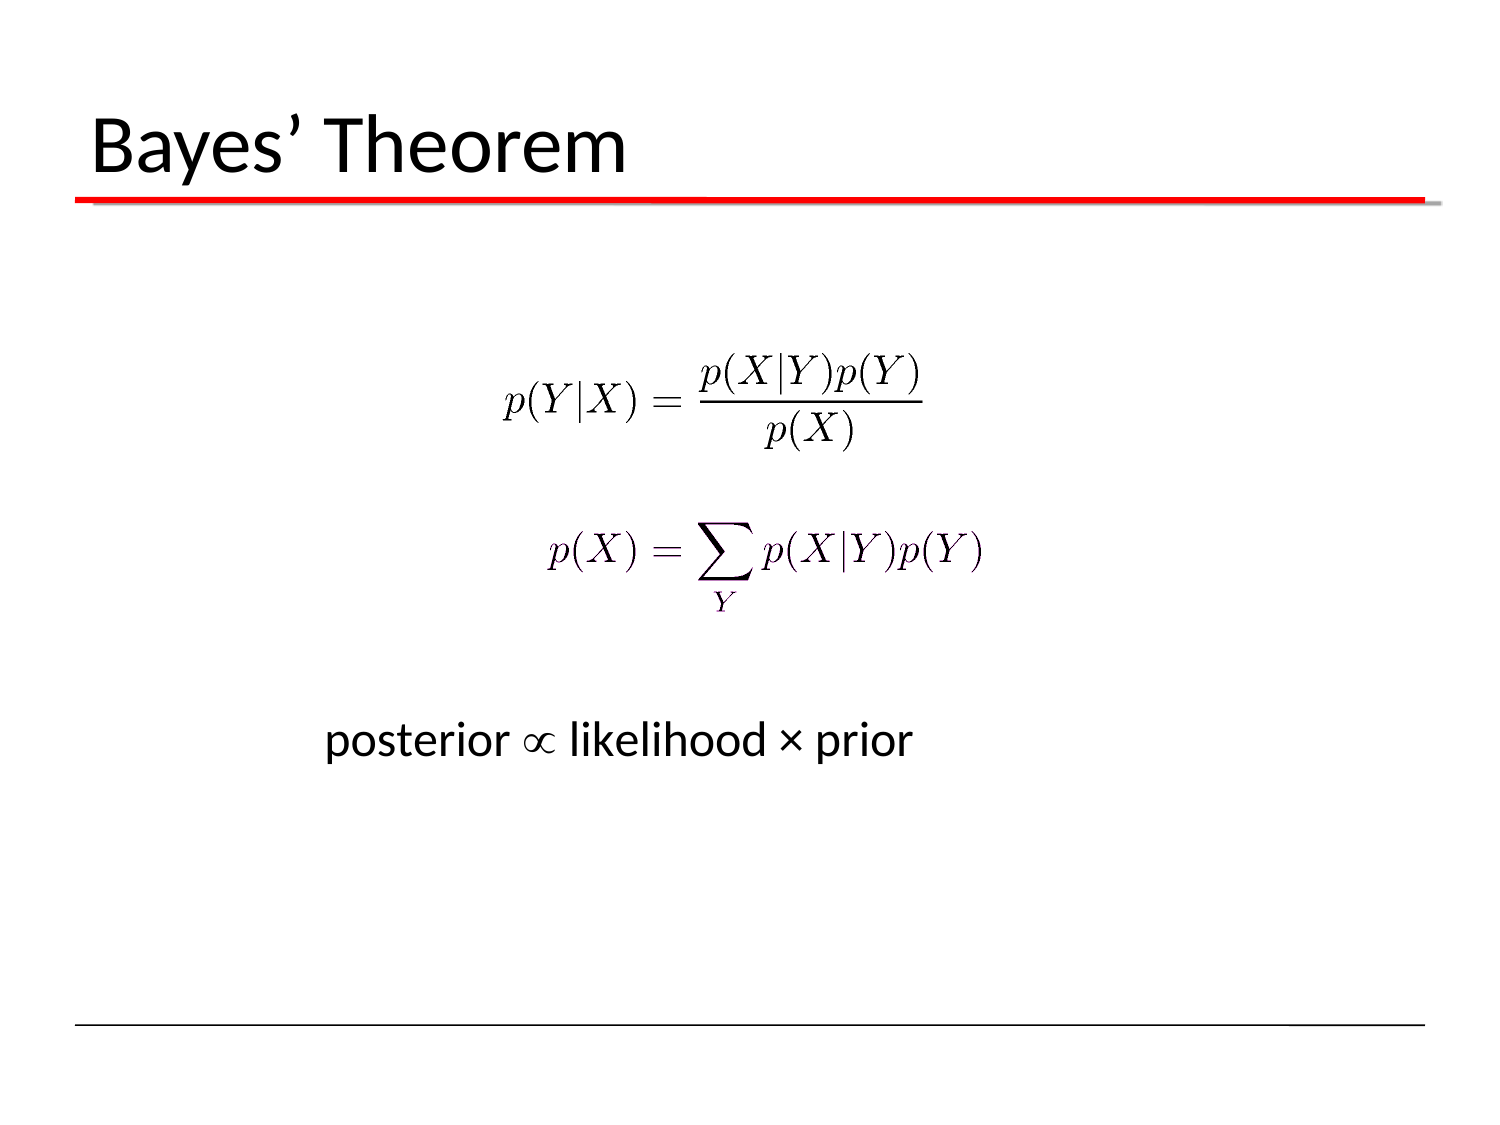

# Bayes’ Theorem
posterior  likelihood × prior